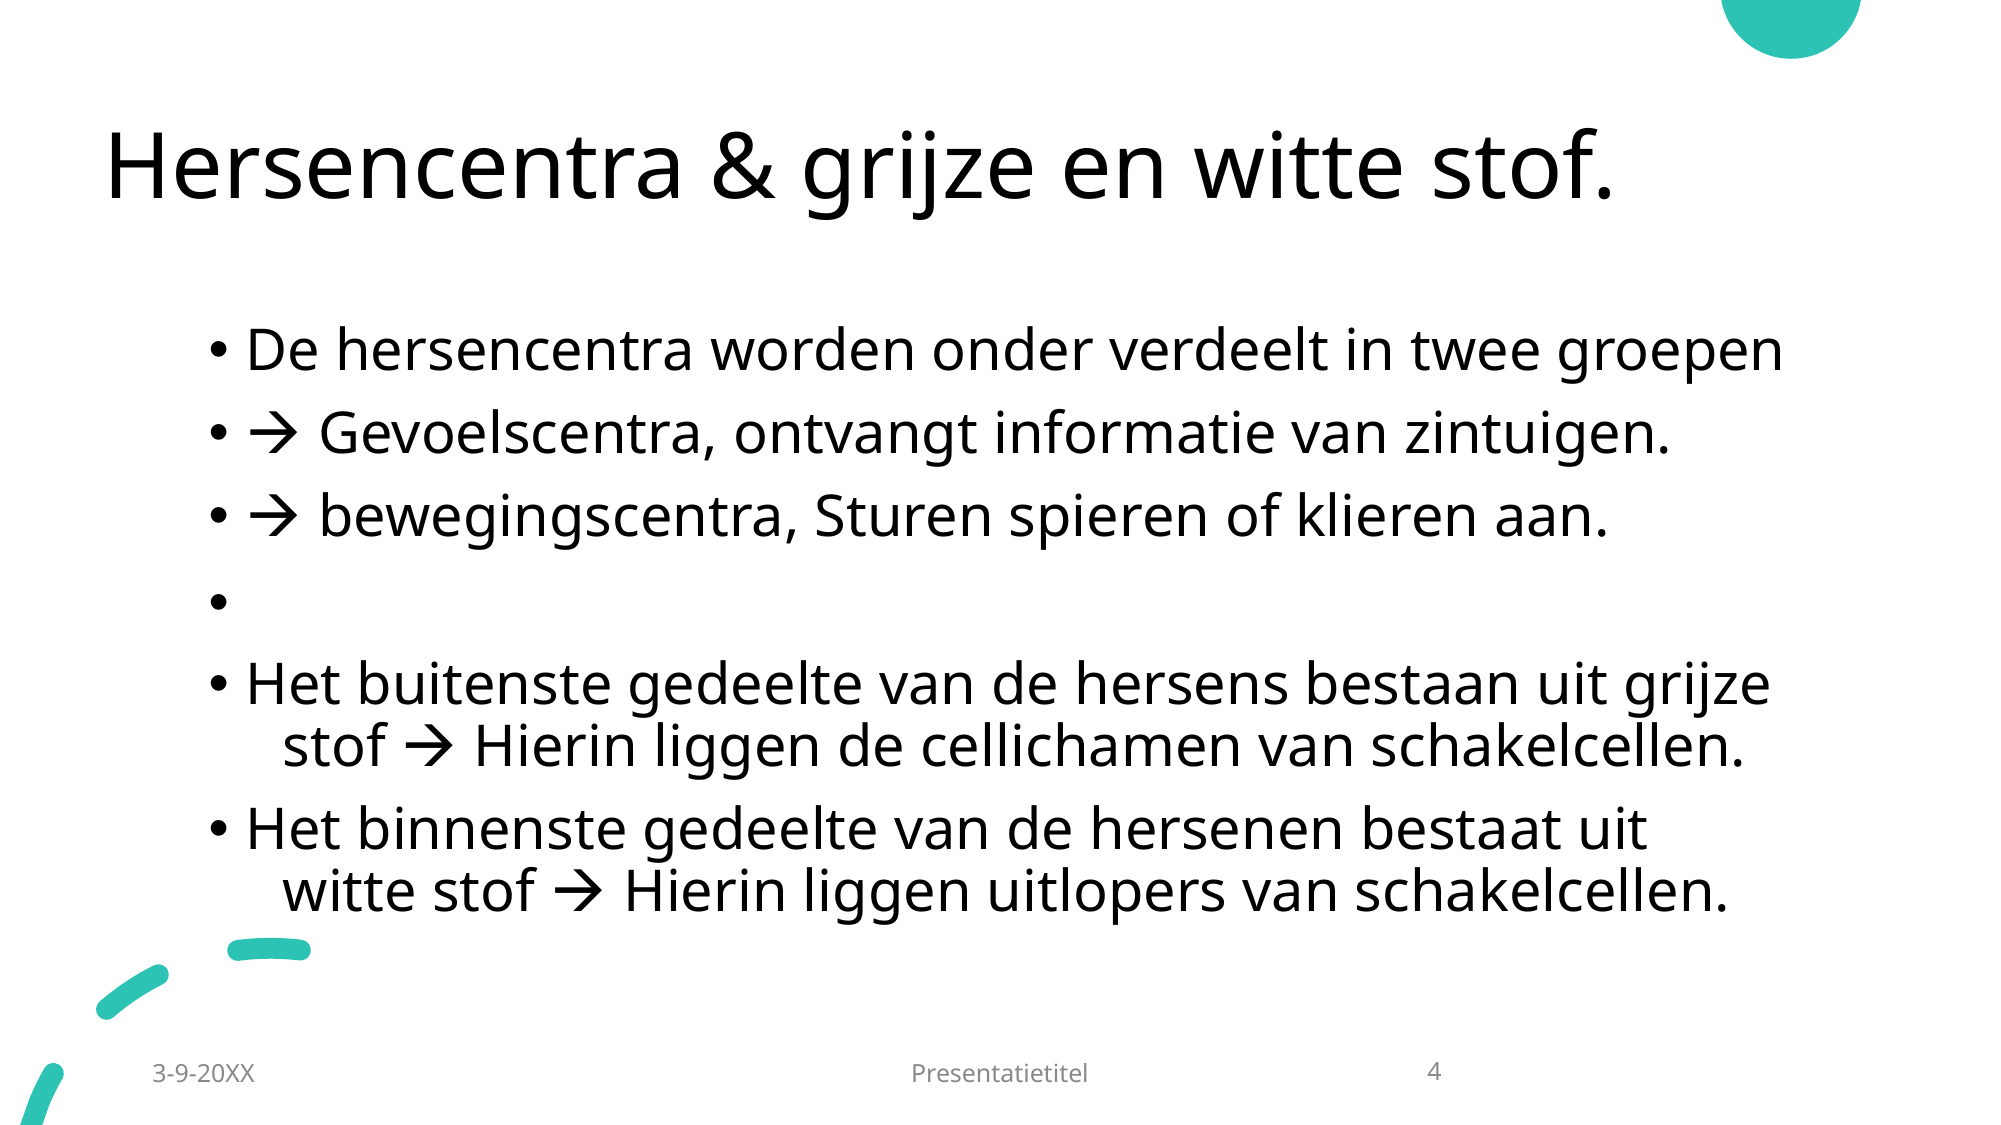

# Hersencentra & grijze en witte stof.
De hersencentra worden onder verdeelt in twee groepen
 Gevoelscentra, ontvangt informatie van zintuigen.
 bewegingscentra, Sturen spieren of klieren aan.
Het buitenste gedeelte van de hersens bestaan uit grijze stof  Hierin liggen de cellichamen van schakelcellen.
Het binnenste gedeelte van de hersenen bestaat uit witte stof  Hierin liggen uitlopers van schakelcellen.
3-9-20XX
Presentatietitel